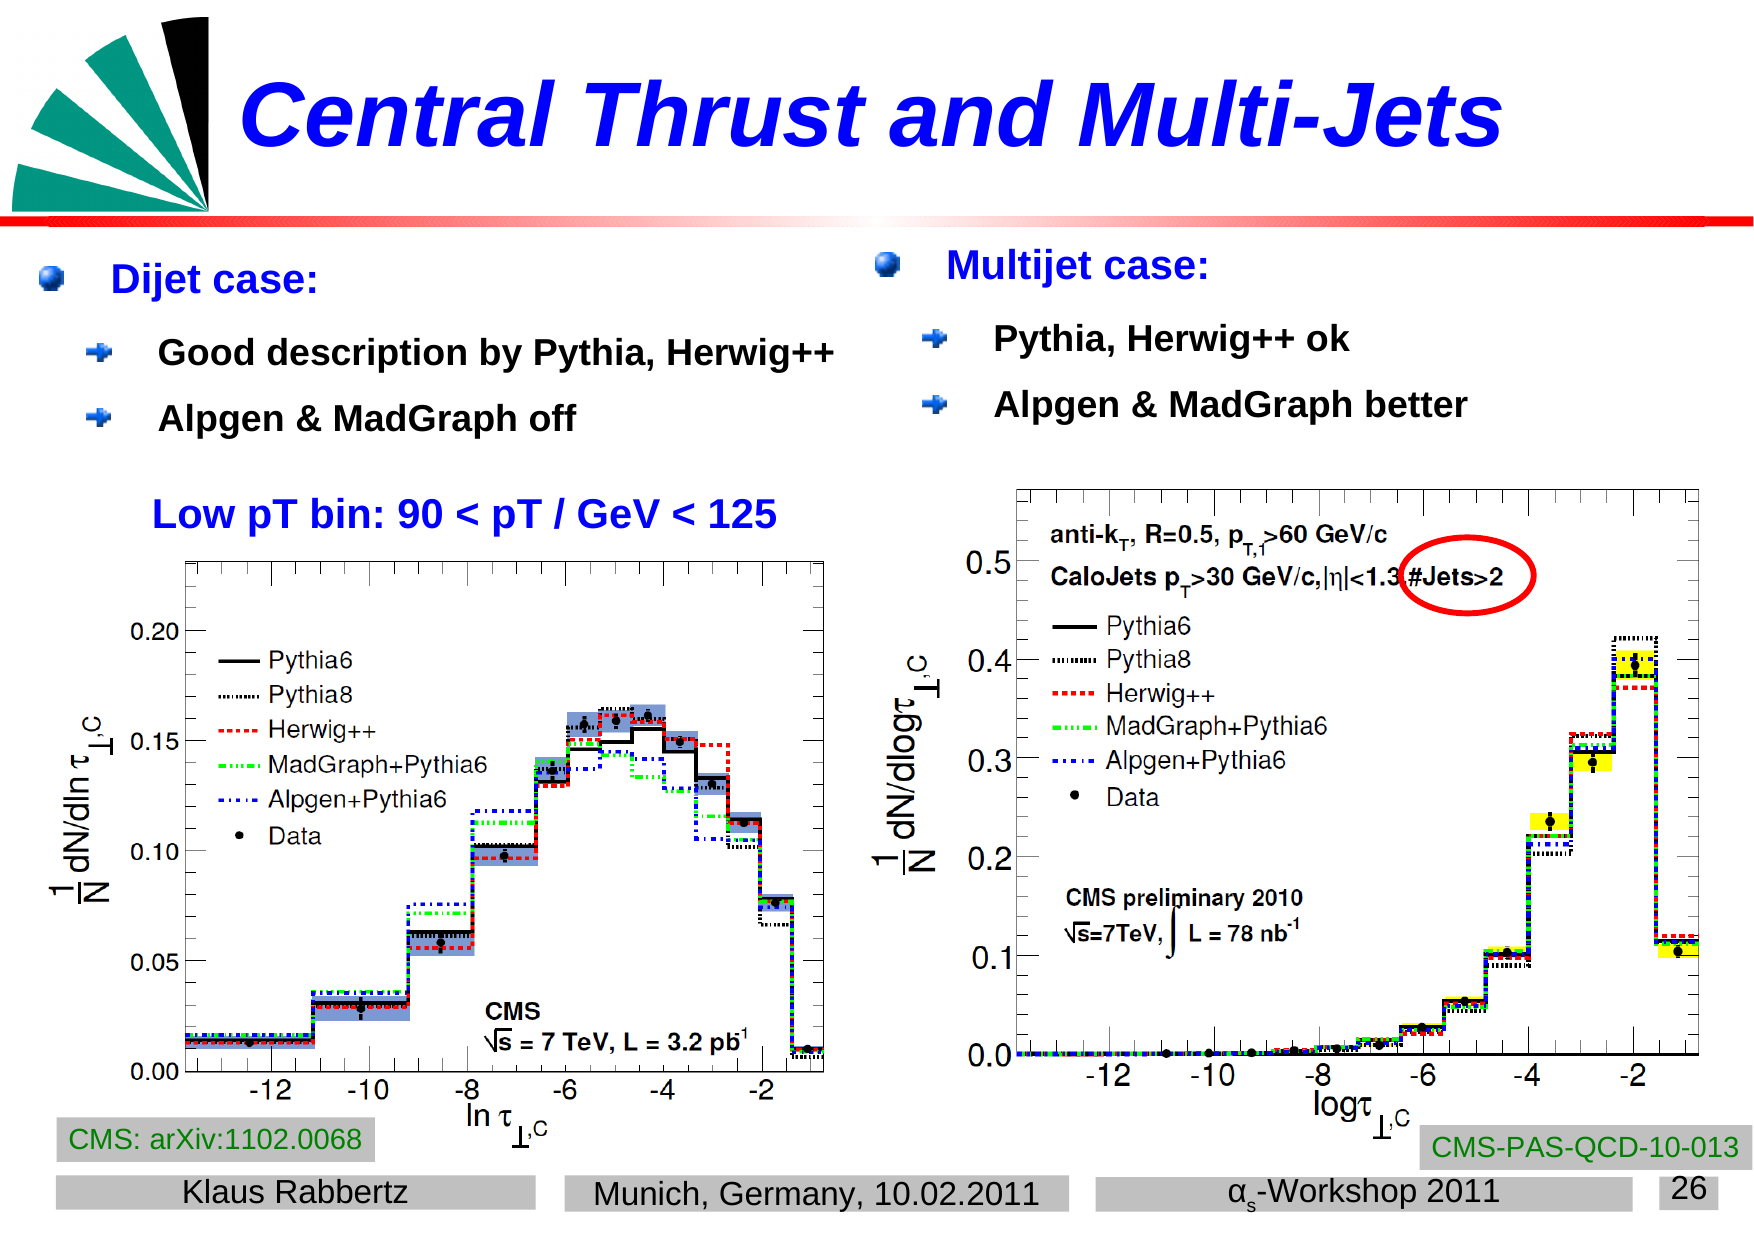

# Central Thrust and Multi-Jets
Multijet case:
Pythia, Herwig++ ok
Alpgen & MadGraph better
Dijet case:
Good description by Pythia, Herwig++
Alpgen & MadGraph off
Low pT bin: 90 < pT / GeV < 125
CMS: arXiv:1102.0068
CMS-PAS-QCD-10-013